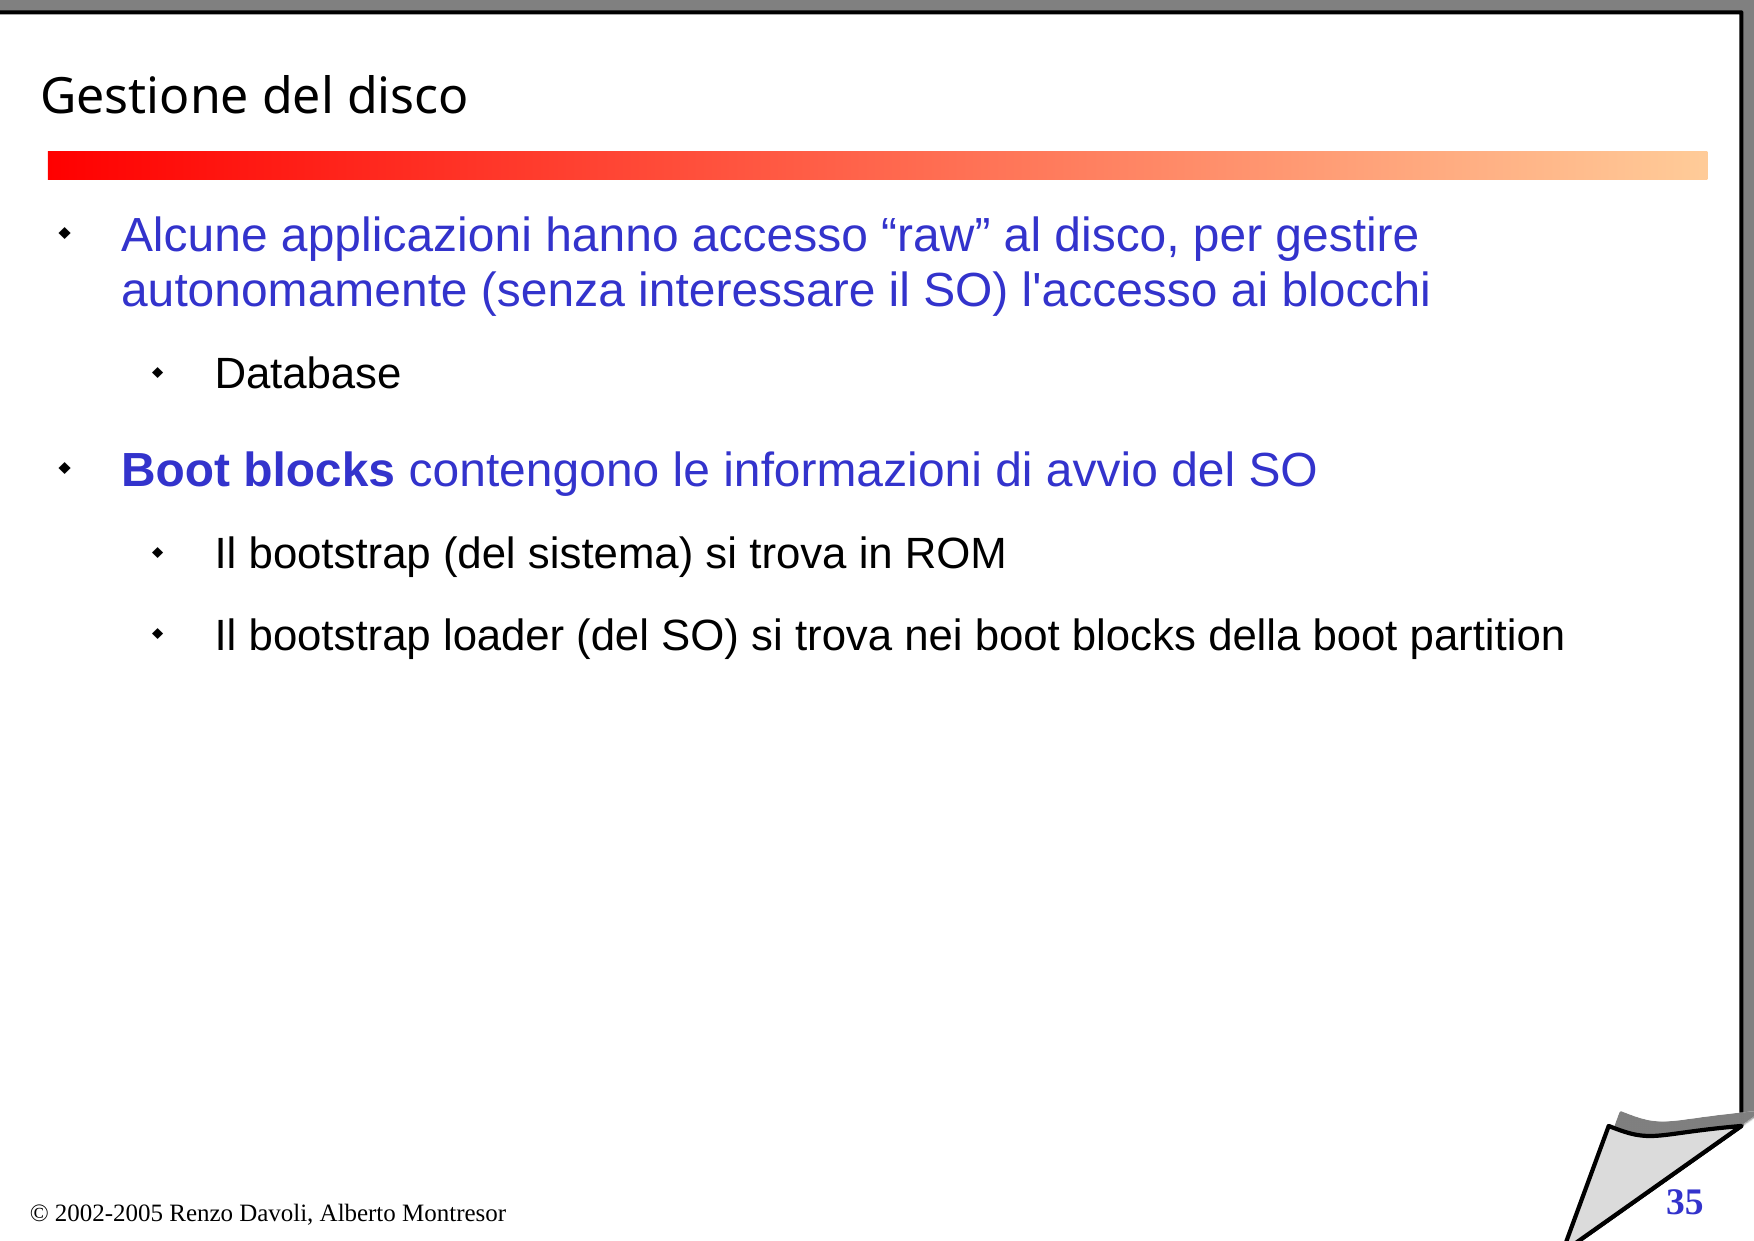

# Gestione del disco
Alcune applicazioni hanno accesso “raw” al disco, per gestire autonomamente (senza interessare il SO) l'accesso ai blocchi
Database
Boot blocks contengono le informazioni di avvio del SO
Il bootstrap (del sistema) si trova in ROM
Il bootstrap loader (del SO) si trova nei boot blocks della boot partition